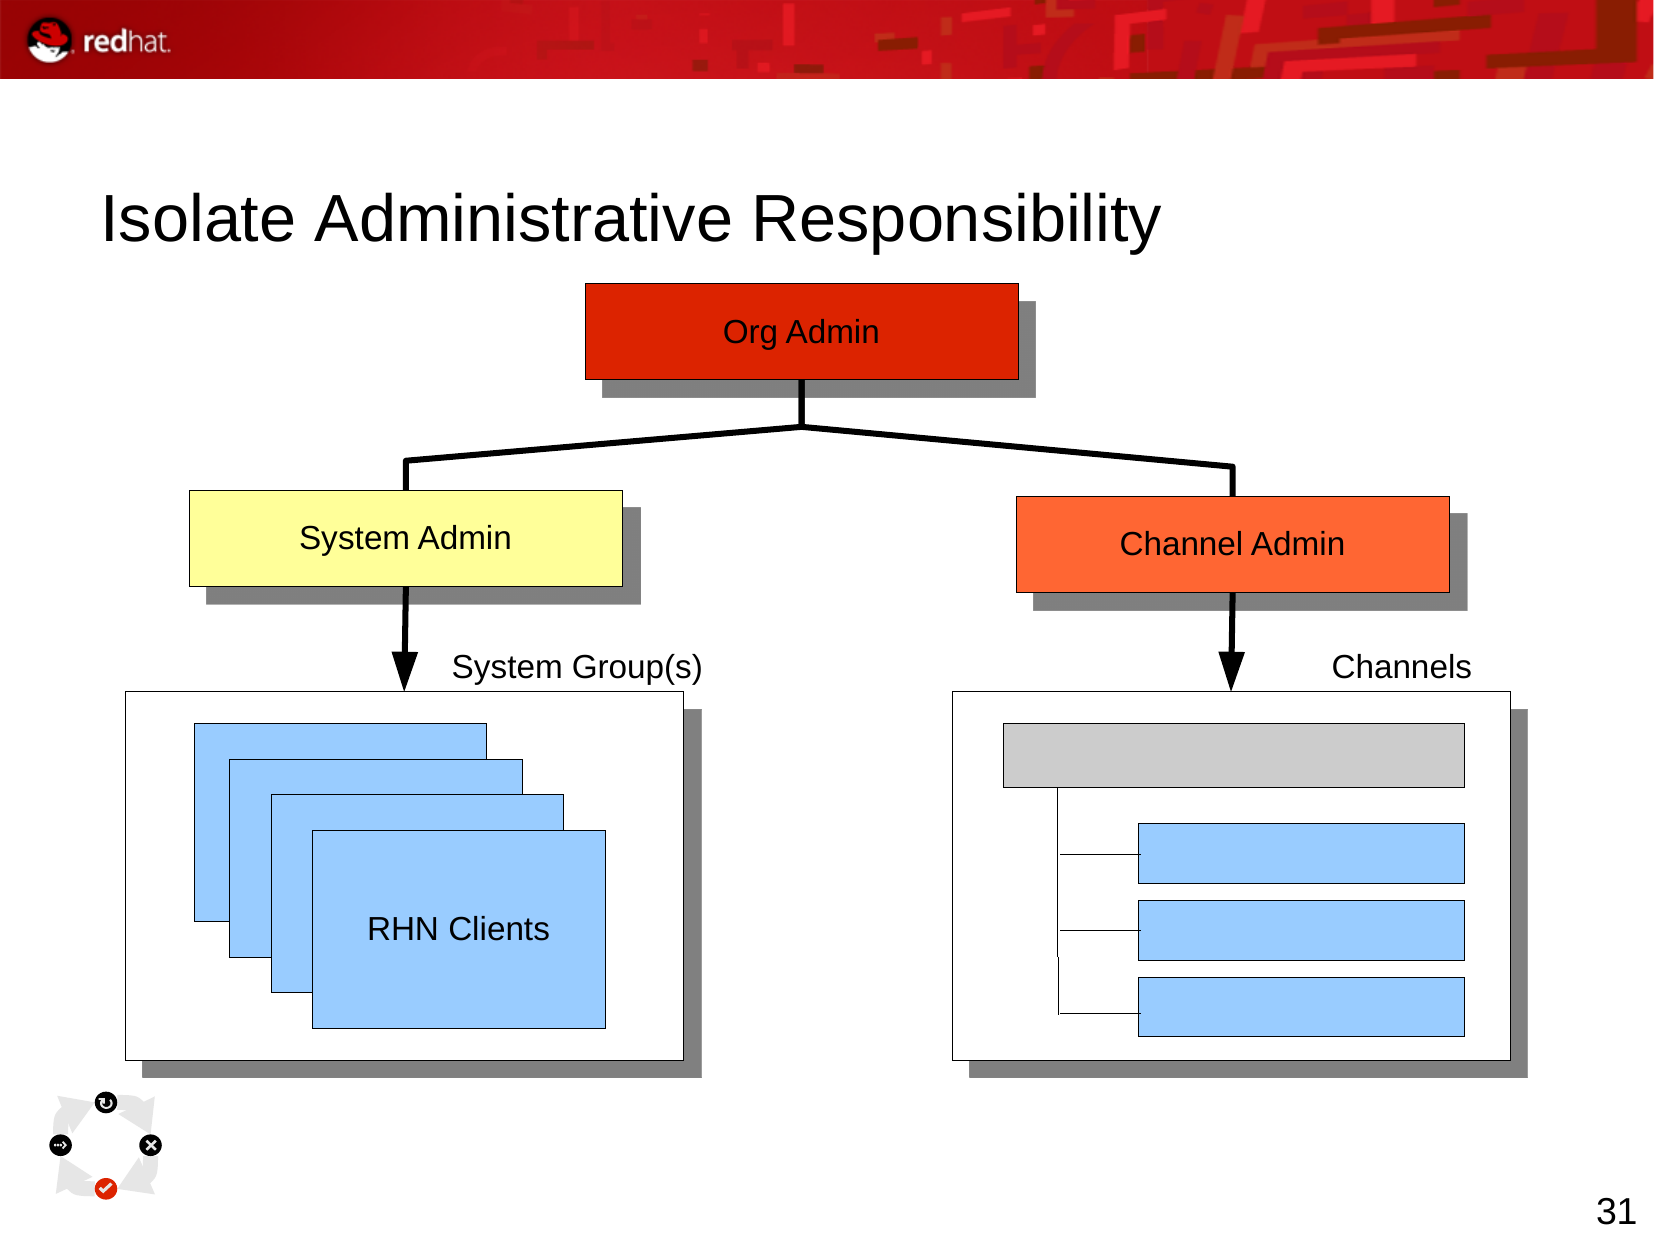

# Isolate Administrative Responsibility
Org Admin
System Admin
Channel Admin
System Group(s)
Channels
RHN Clients